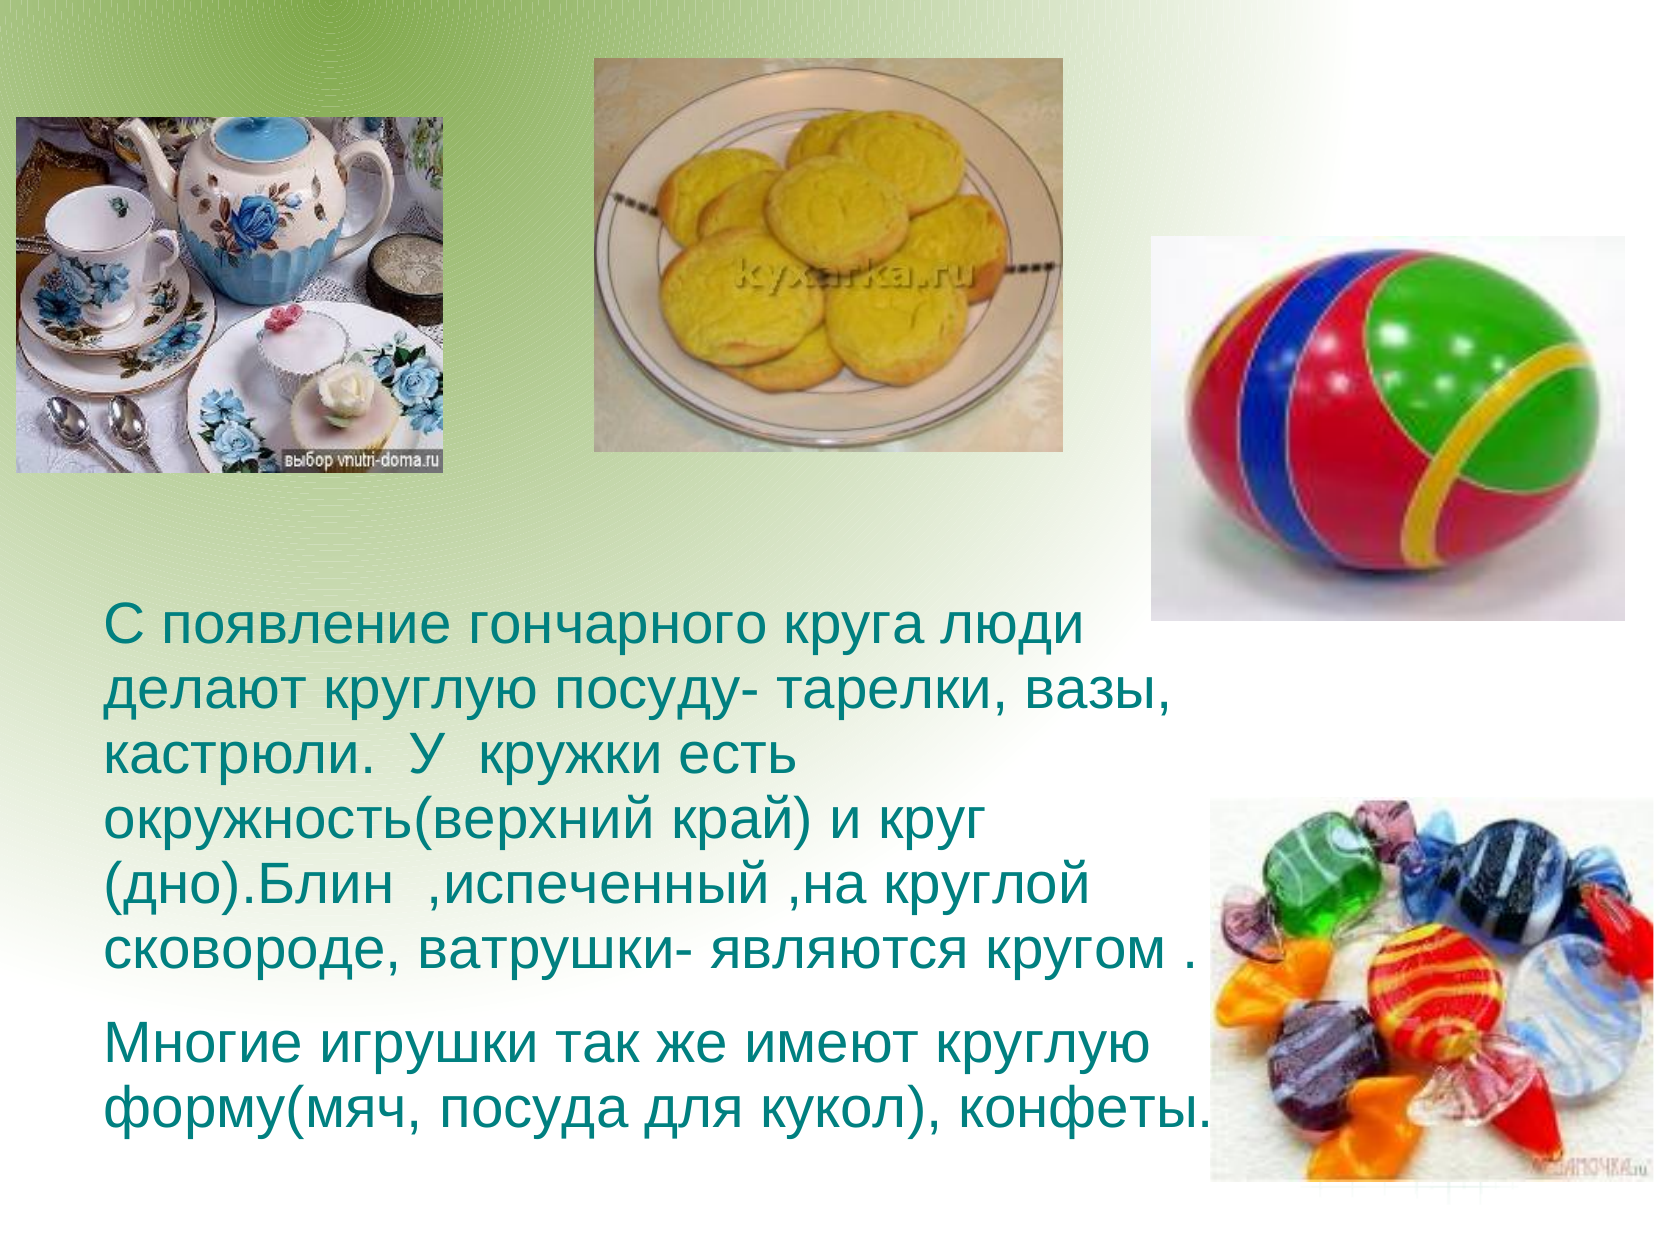

# С появление гончарного круга люди делают круглую посуду- тарелки, вазы, кастрюли. У кружки есть окружность(верхний край) и круг (дно).Блин ,испеченный ,на круглой сковороде, ватрушки- являются кругом .
Многие игрушки так же имеют круглую форму(мяч, посуда для кукол), конфеты.